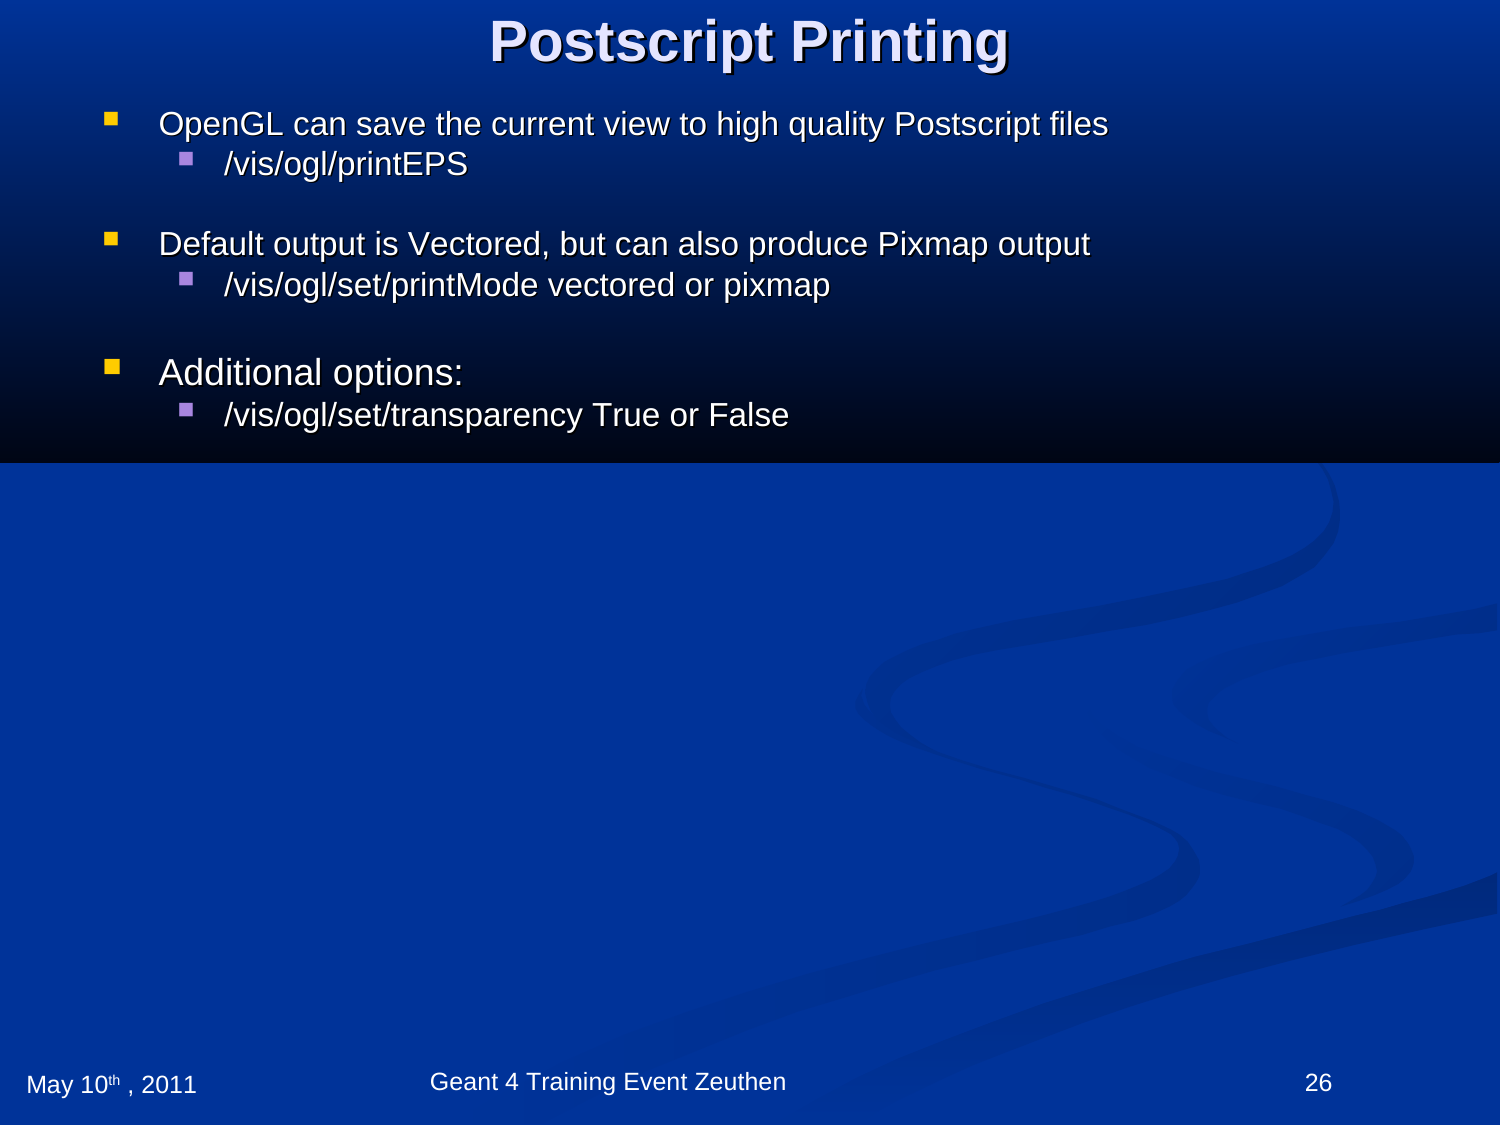

# Postscript Printing
OpenGL can save the current view to high quality Postscript files
/vis/ogl/printEPS
Default output is Vectored, but can also produce Pixmap output
/vis/ogl/set/printMode vectored or pixmap
Additional options:
/vis/ogl/set/transparency True or False
Introduction to Geant4 Visualization J. Perl
10 January 2011
26